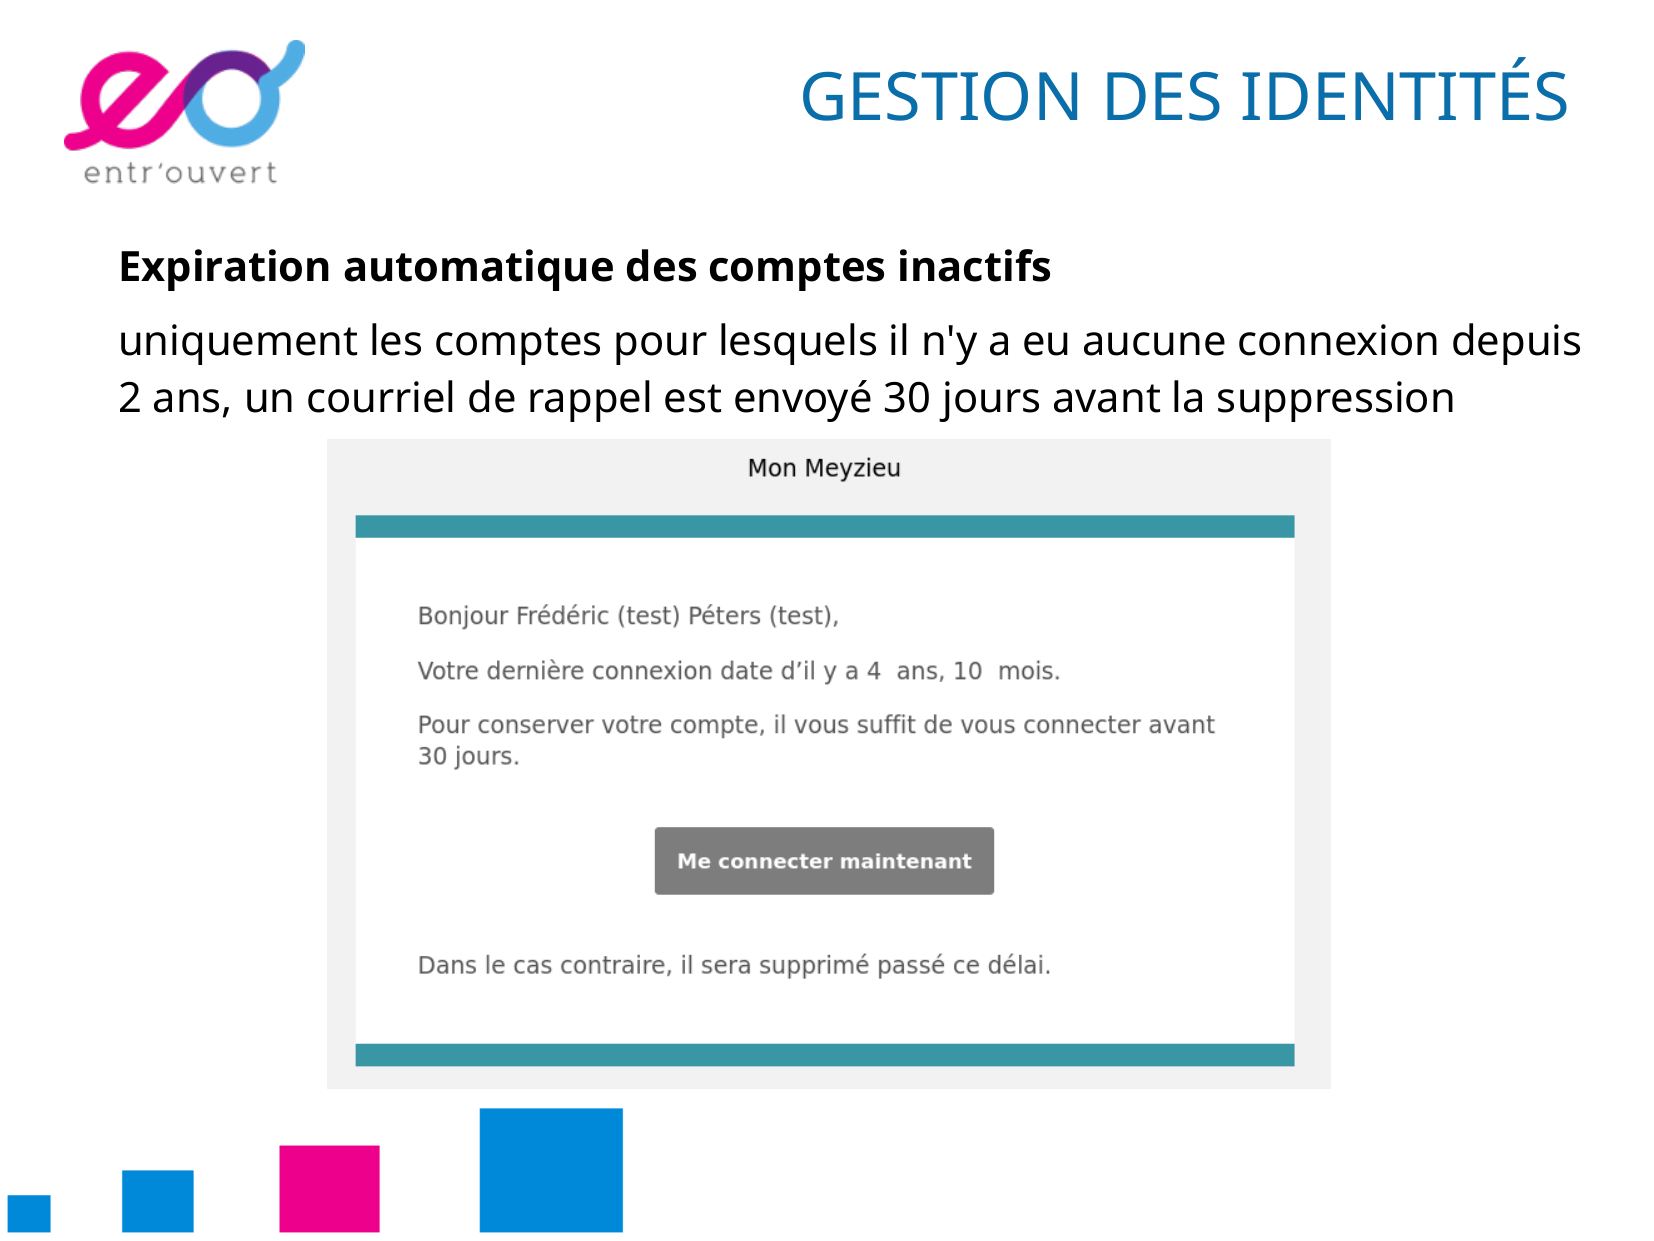

# Gestion des identités
Expiration automatique des comptes inactifs
uniquement les comptes pour lesquels il n'y a eu aucune connexion depuis 2 ans, un courriel de rappel est envoyé 30 jours avant la suppression